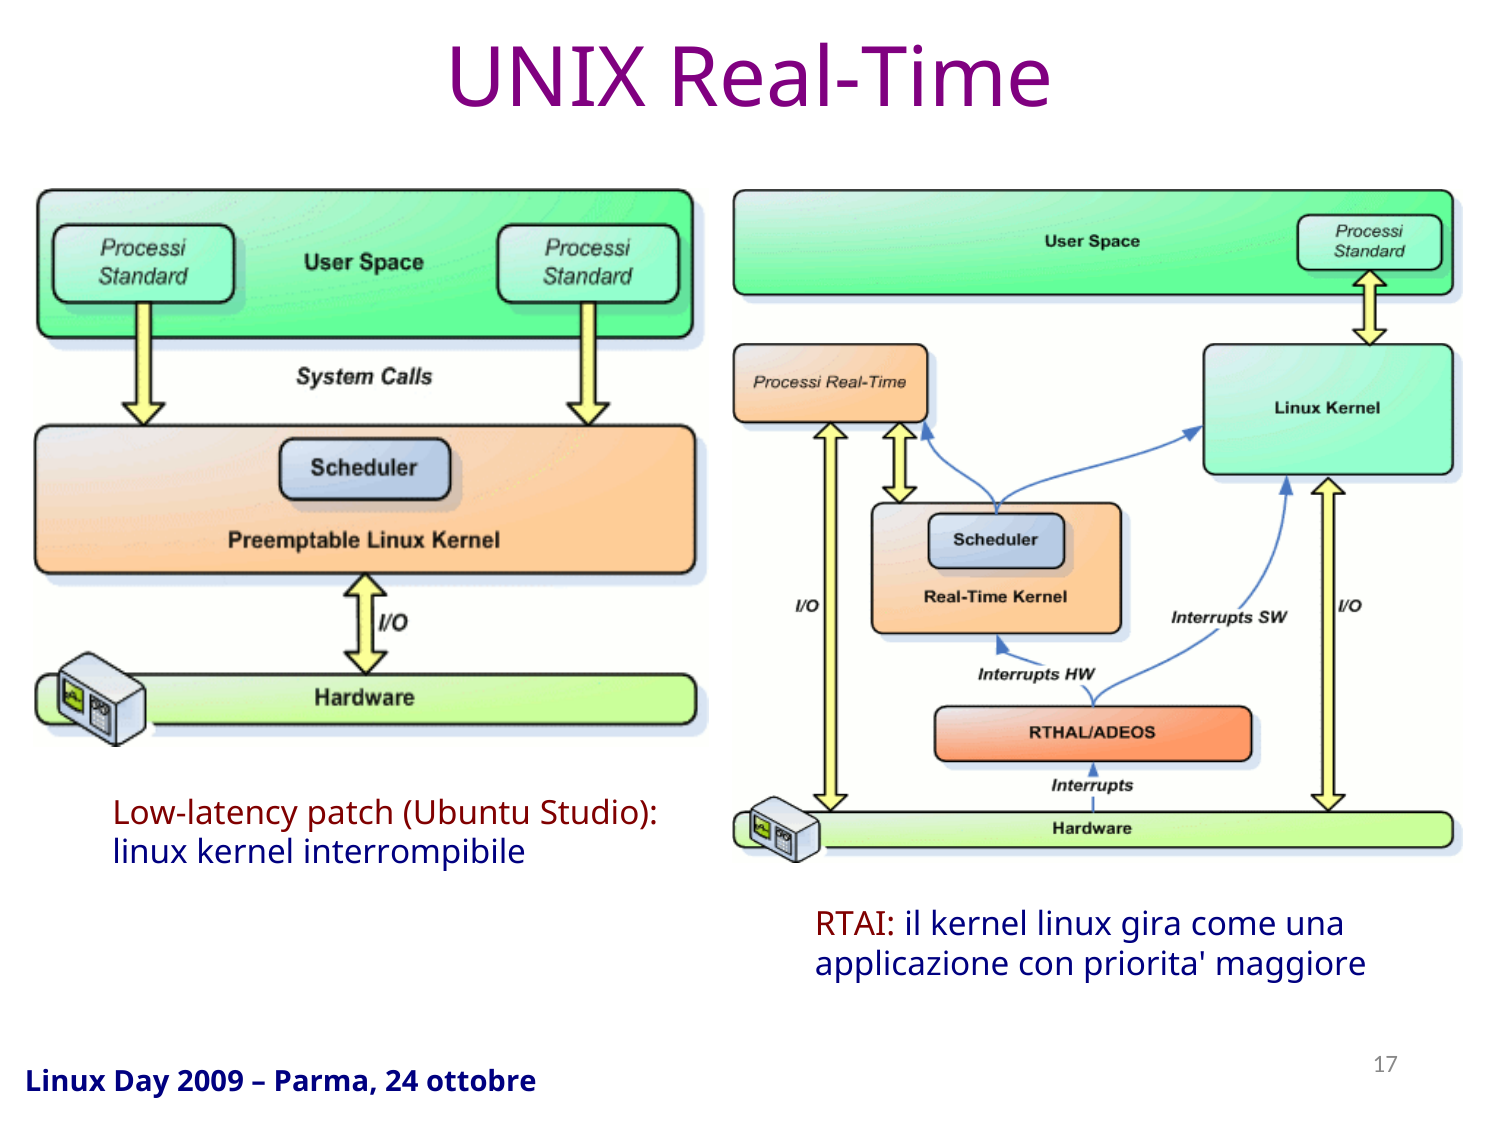

UNIX Real-Time
Low-latency patch (Ubuntu Studio): linux kernel interrompibile
RTAI: il kernel linux gira come una applicazione con priorita' maggiore
17